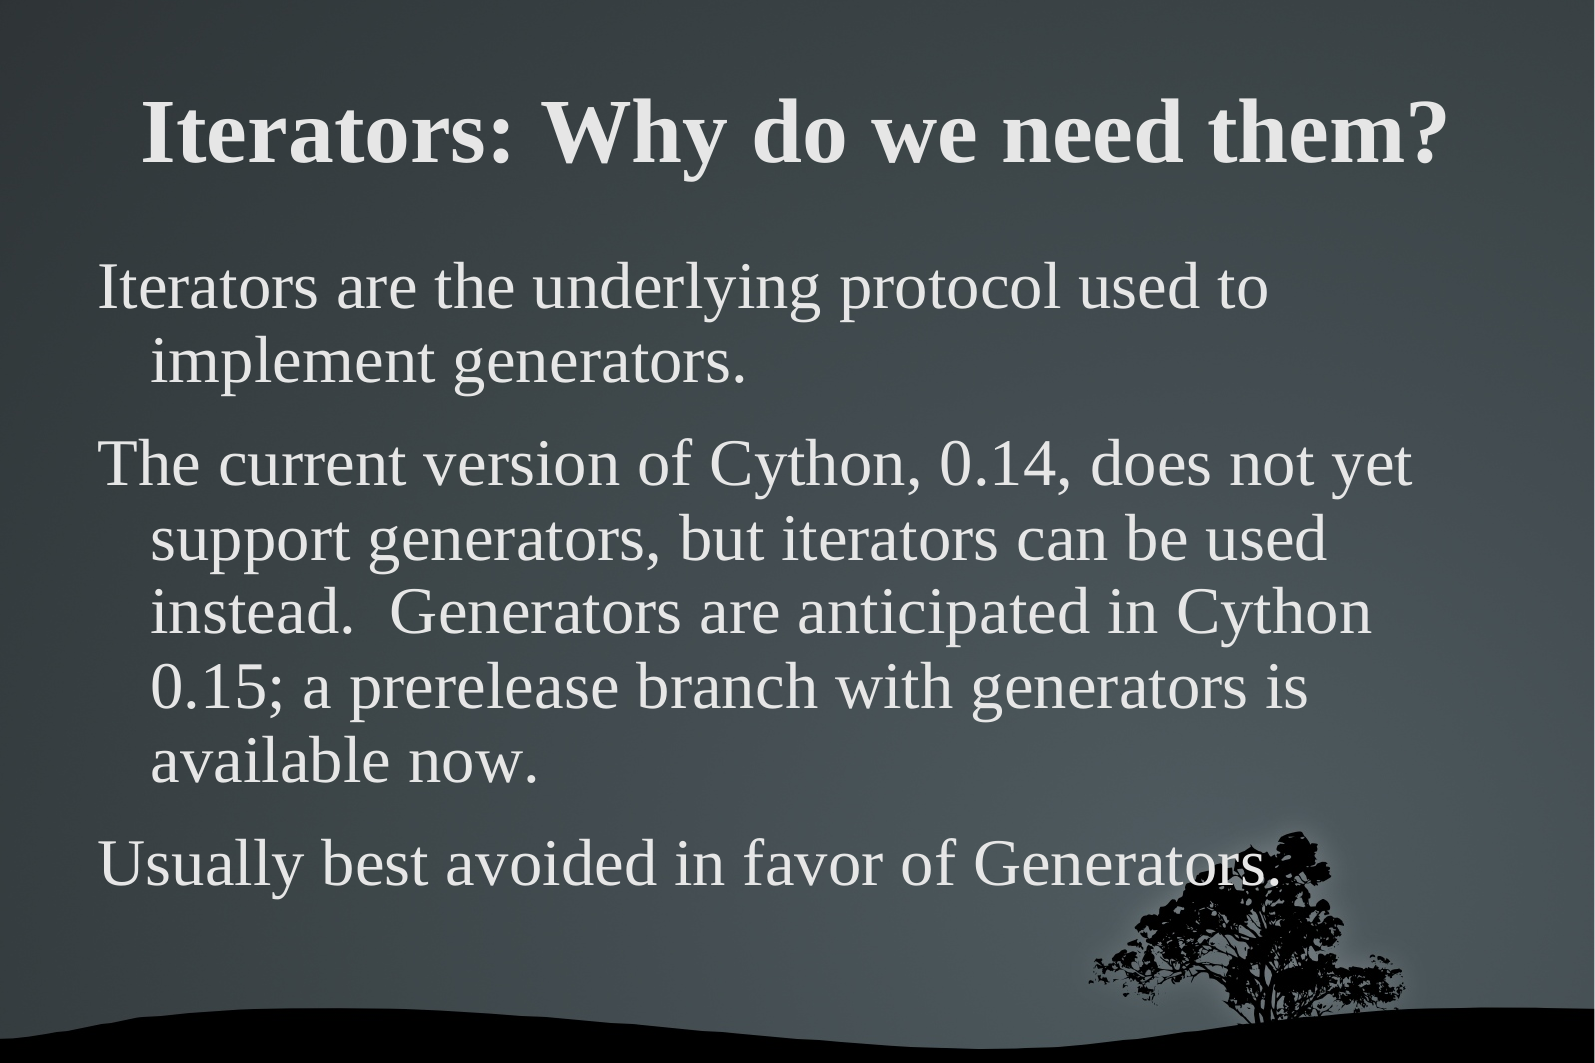

# Iterators: Why do we need them?
Iterators are the underlying protocol used to implement generators.
The current version of Cython, 0.14, does not yet support generators, but iterators can be used instead. Generators are anticipated in Cython 0.15; a prerelease branch with generators is available now.
Usually best avoided in favor of Generators.